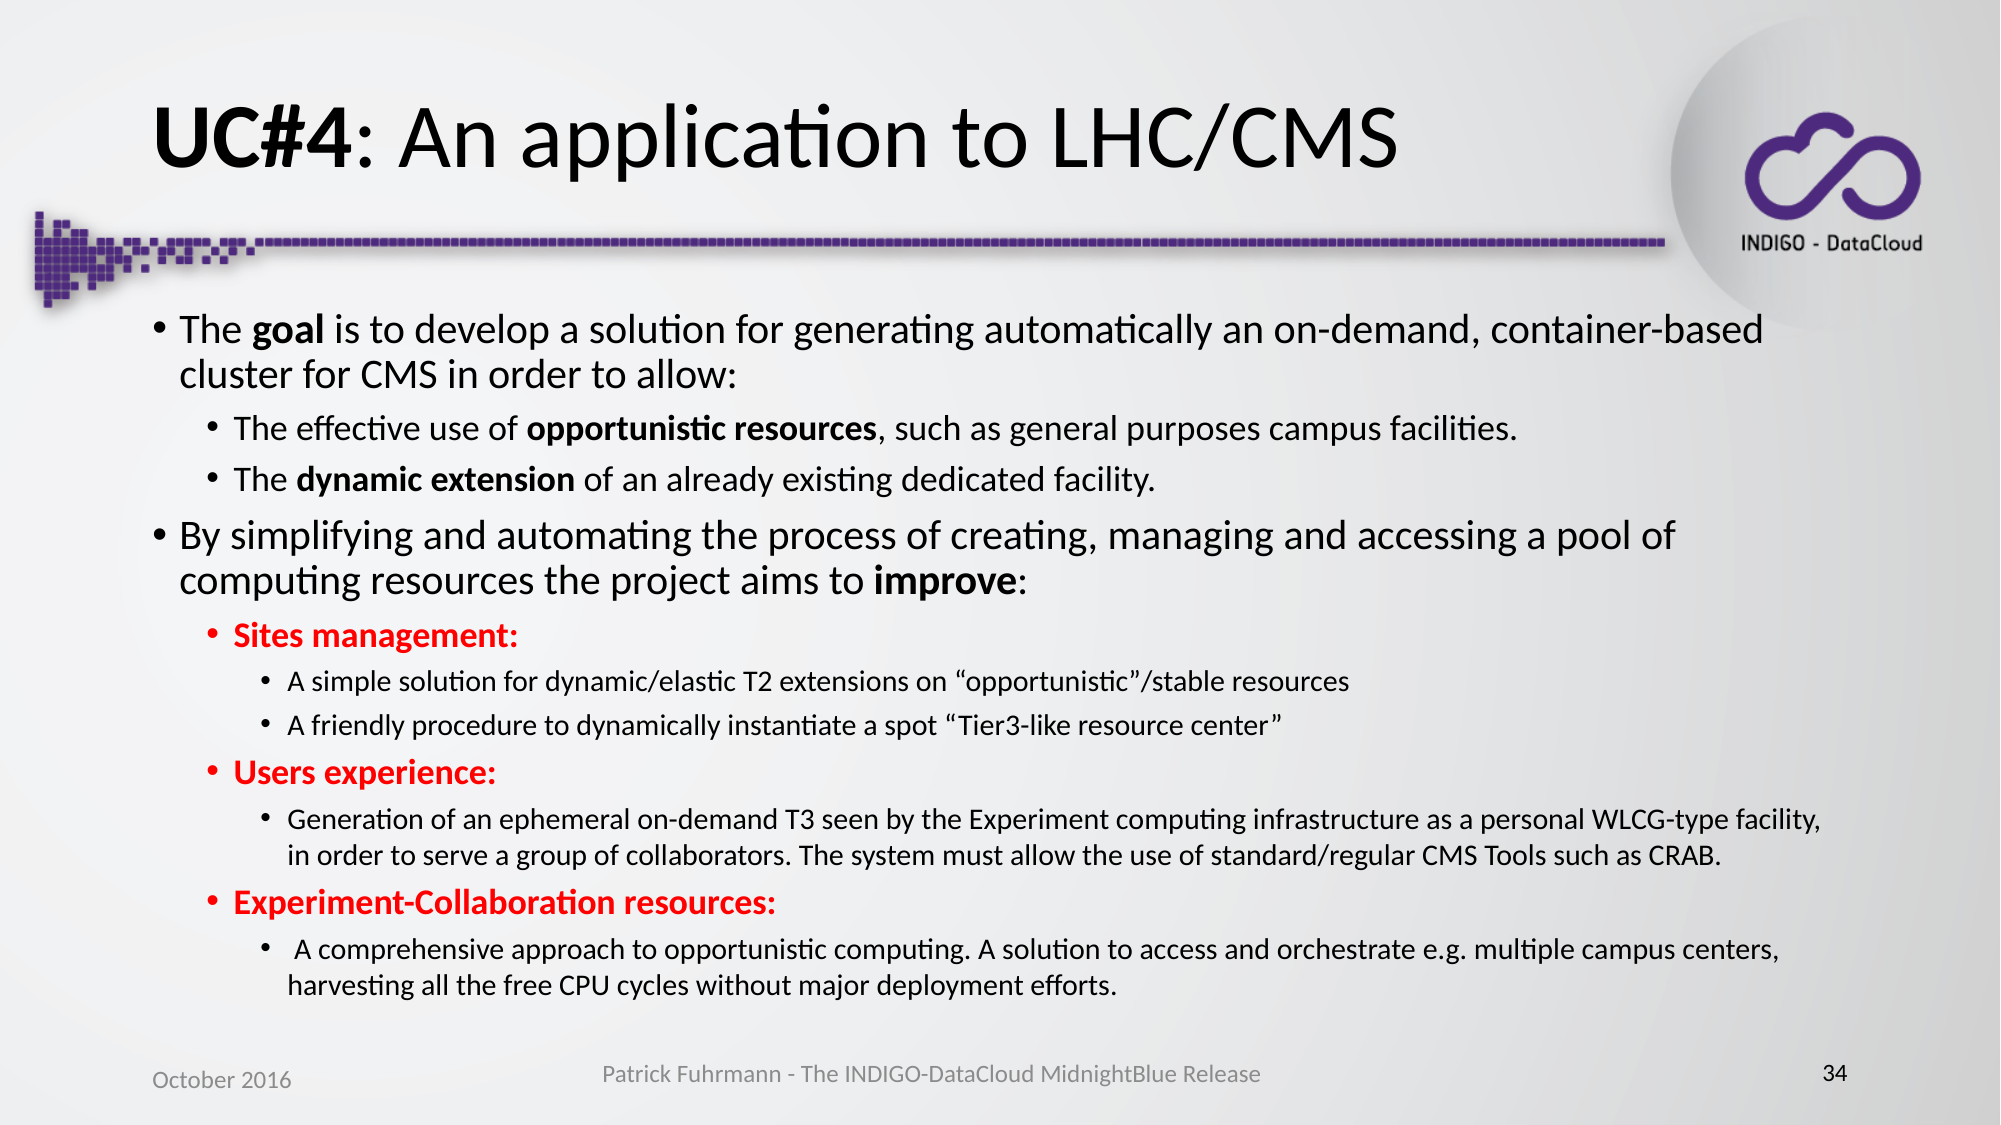

# UC#4: An application to LHC/CMS
The goal is to develop a solution for generating automatically an on-demand, container-based cluster for CMS in order to allow:
The effective use of opportunistic resources, such as general purposes campus facilities.
The dynamic extension of an already existing dedicated facility.
By simplifying and automating the process of creating, managing and accessing a pool of computing resources the project aims to improve:
Sites management:
A simple solution for dynamic/elastic T2 extensions on “opportunistic”/stable resources
A friendly procedure to dynamically instantiate a spot “Tier3-like resource center”
Users experience:
Generation of an ephemeral on-demand T3 seen by the Experiment computing infrastructure as a personal WLCG-type facility, in order to serve a group of collaborators. The system must allow the use of standard/regular CMS Tools such as CRAB.
Experiment-Collaboration resources:
 A comprehensive approach to opportunistic computing. A solution to access and orchestrate e.g. multiple campus centers, harvesting all the free CPU cycles without major deployment efforts.
Patrick Fuhrmann - The INDIGO-DataCloud MidnightBlue Release
October 2016